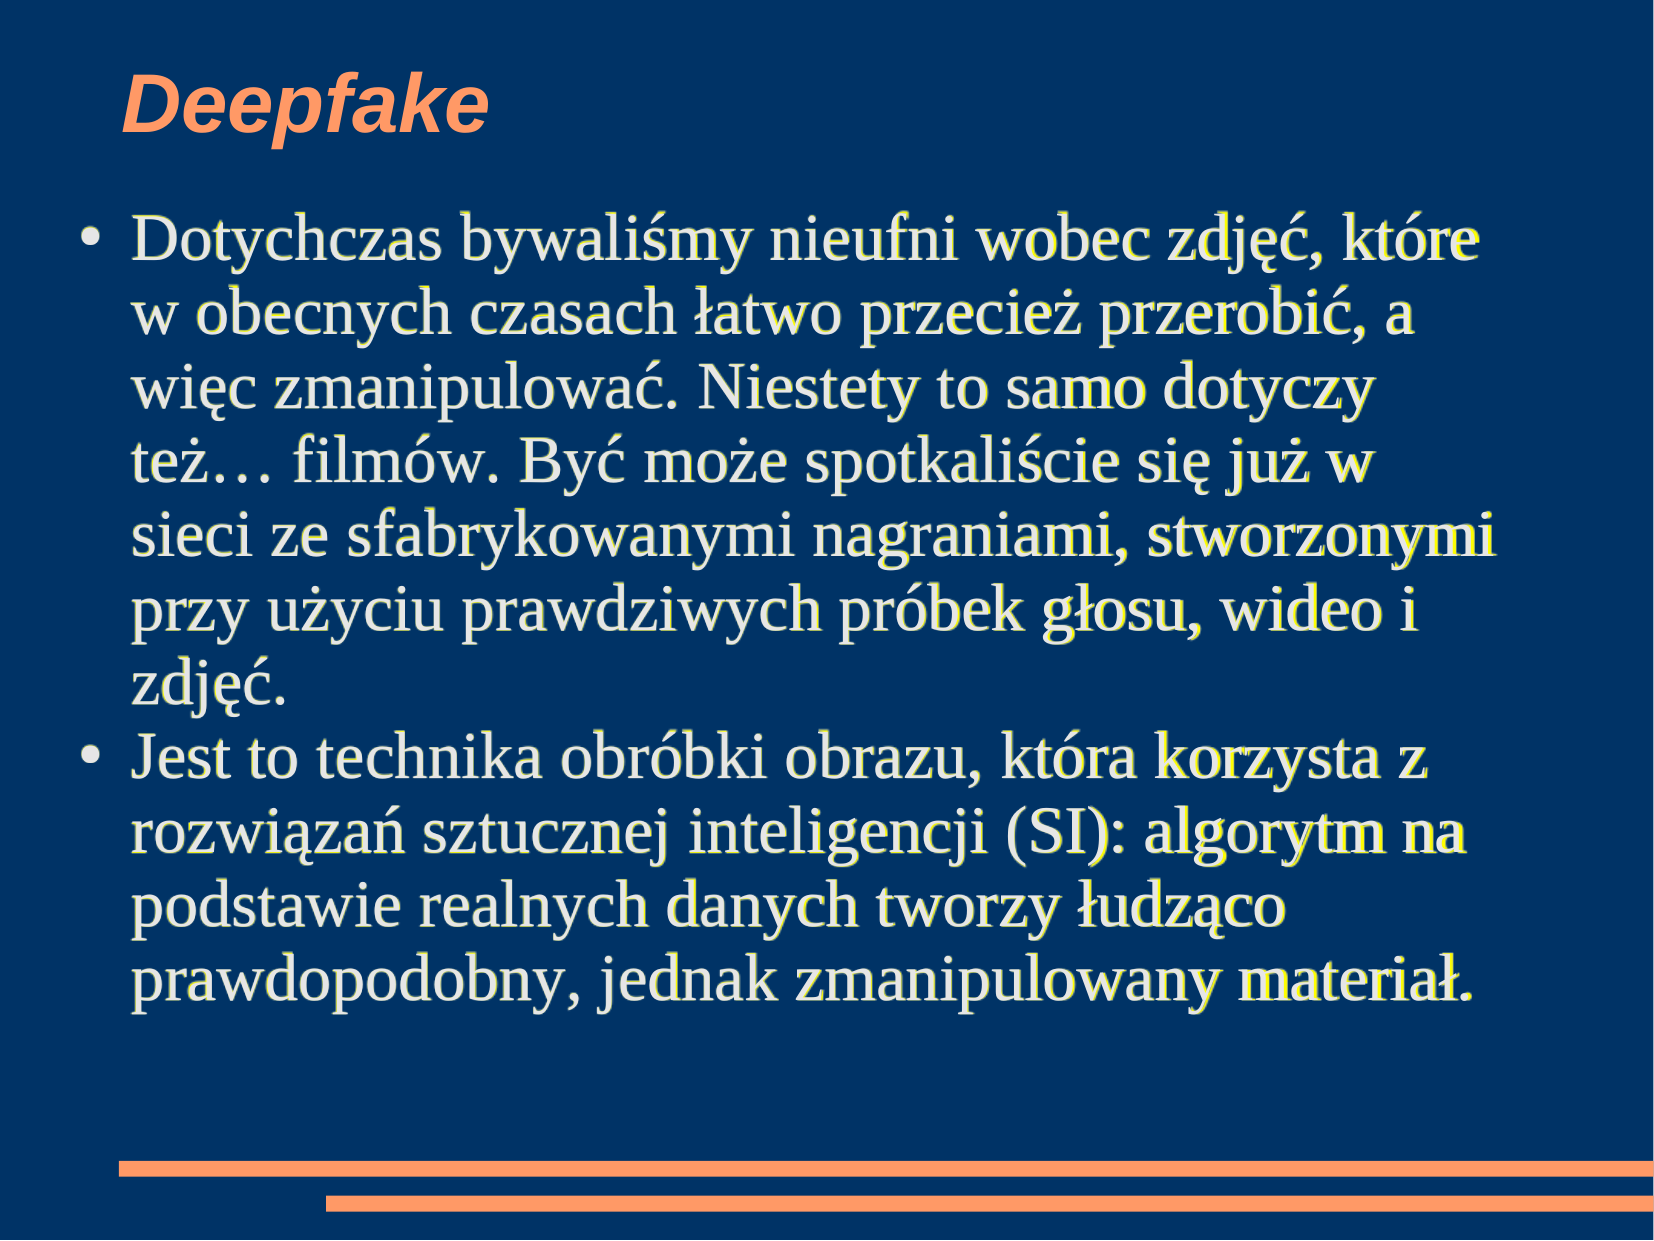

# Deepfake
Dotychczas bywaliśmy nieufni wobec zdjęć, które w obecnych czasach łatwo przecież przerobić, a więc zmanipulować. Niestety to samo dotyczy też… filmów. Być może spotkaliście się już w sieci ze sfabrykowanymi nagraniami, stworzonymi przy użyciu prawdziwych próbek głosu, wideo i zdjęć.
Jest to technika obróbki obrazu, która korzysta z rozwiązań sztucznej inteligencji (SI): algorytm na podstawie realnych danych tworzy łudząco prawdopodobny, jednak zmanipulowany materiał.